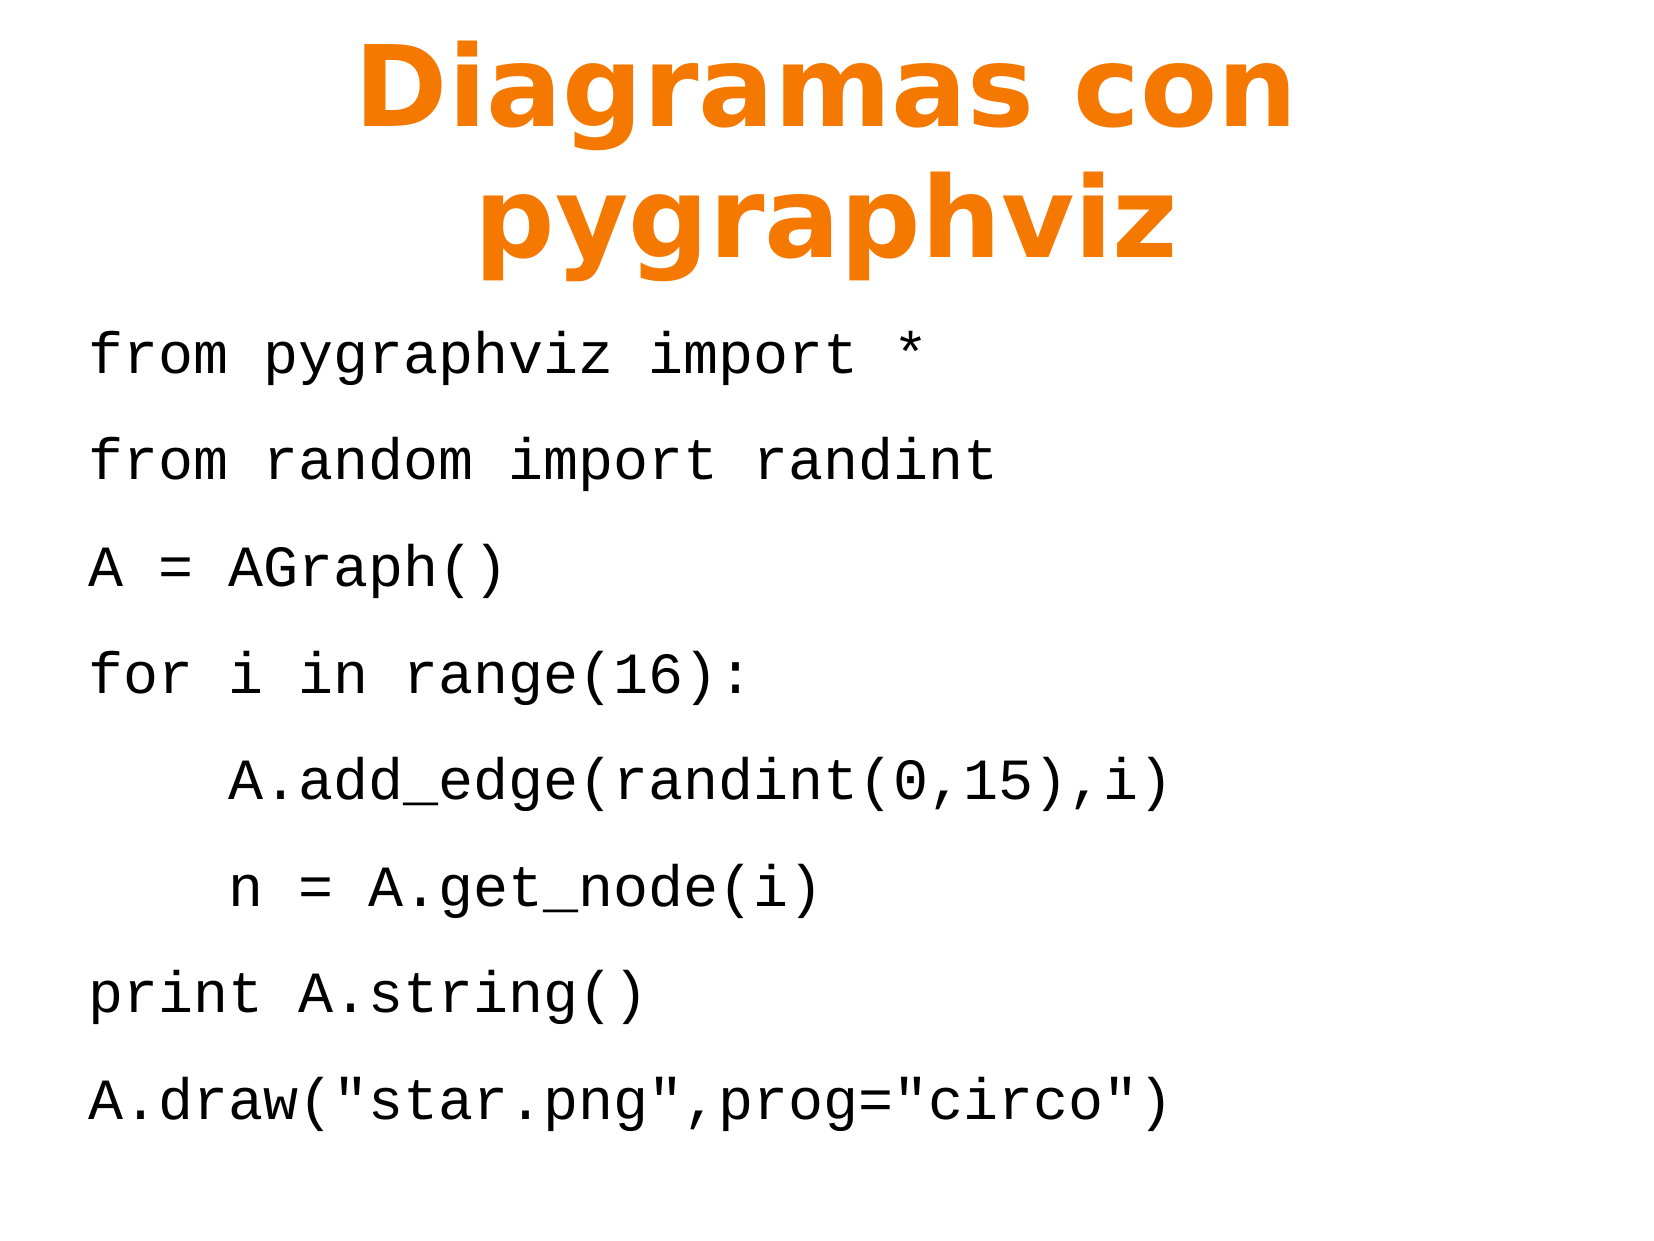

# Diagramas con pygraphviz
from pygraphviz import *
from random import randint
A = AGraph()
for i in range(16):
 A.add_edge(randint(0,15),i)
 n = A.get_node(i)
print A.string()
A.draw("star.png",prog="circo")